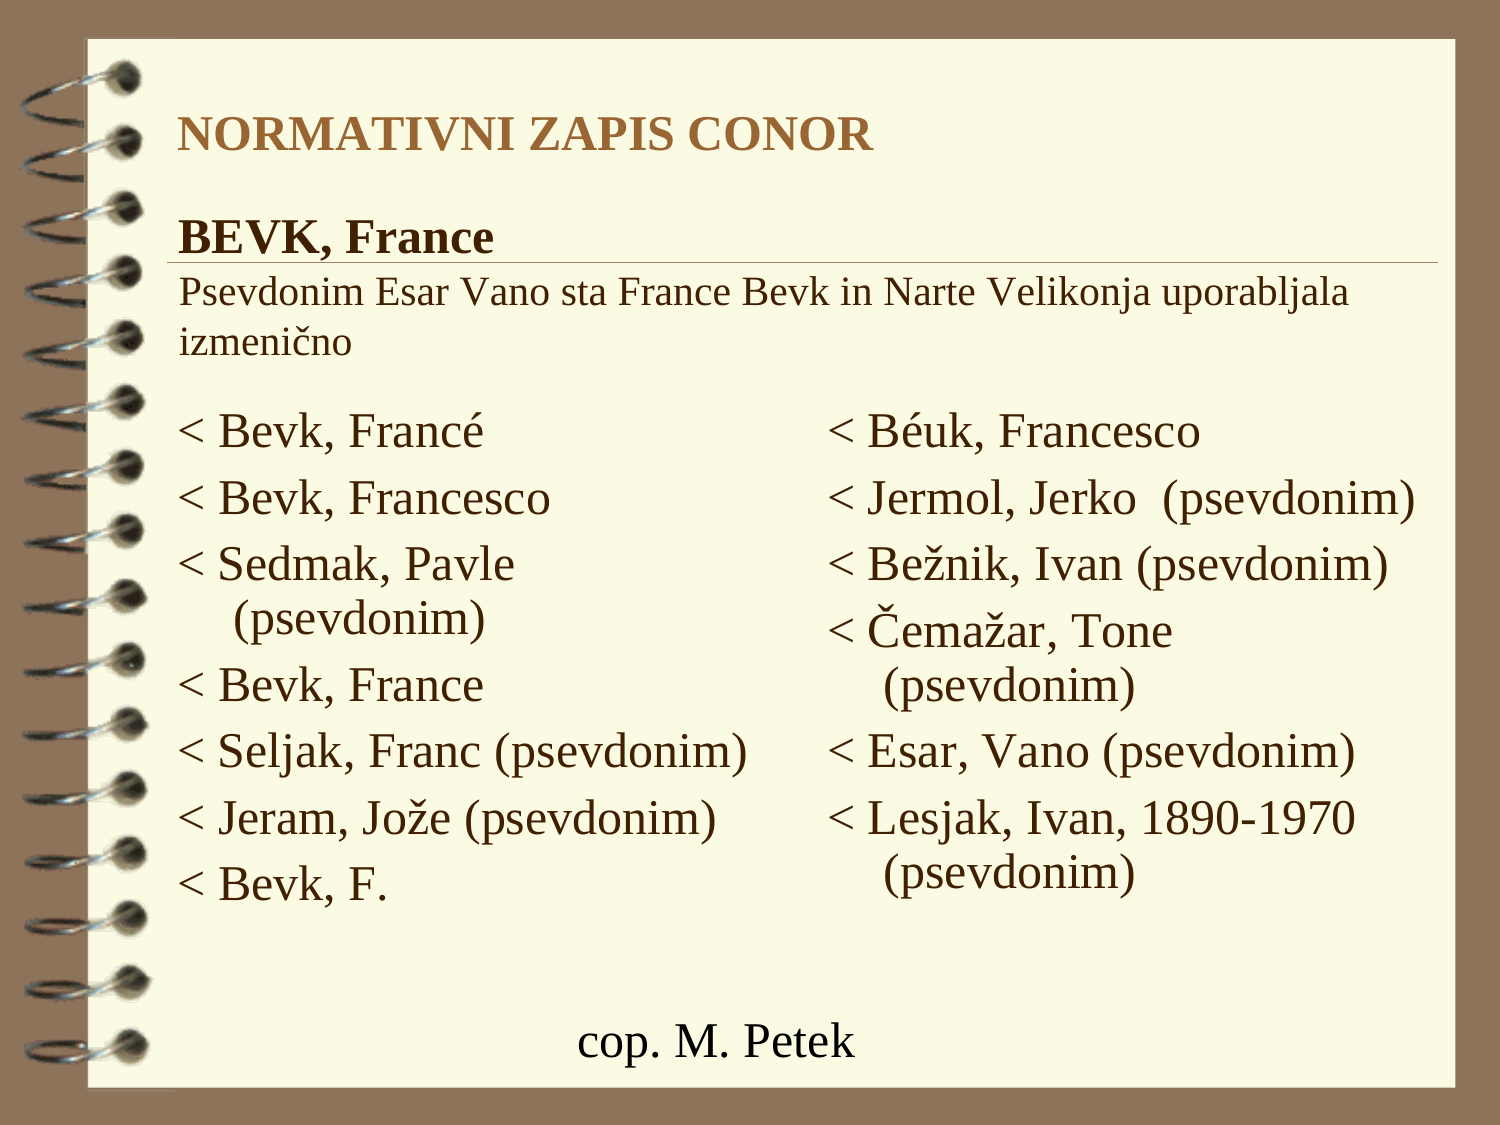

# NORMATIVNI ZAPIS CONOR
BEVK, France
Psevdonim Esar Vano sta France Bevk in Narte Velikonja uporabljala izmenično
< Bevk, Francé
< Bevk, Francesco
< Sedmak, Pavle (psevdonim)
< Bevk, France
< Seljak, Franc (psevdonim)
< Jeram, Jože (psevdonim)
< Bevk, F.
< Béuk, Francesco
< Jermol, Jerko (psevdonim)
< Bežnik, Ivan (psevdonim)
< Čemažar, Tone (psevdonim)
< Esar, Vano (psevdonim)
< Lesjak, Ivan, 1890-1970 (psevdonim)
cop. M. Petek